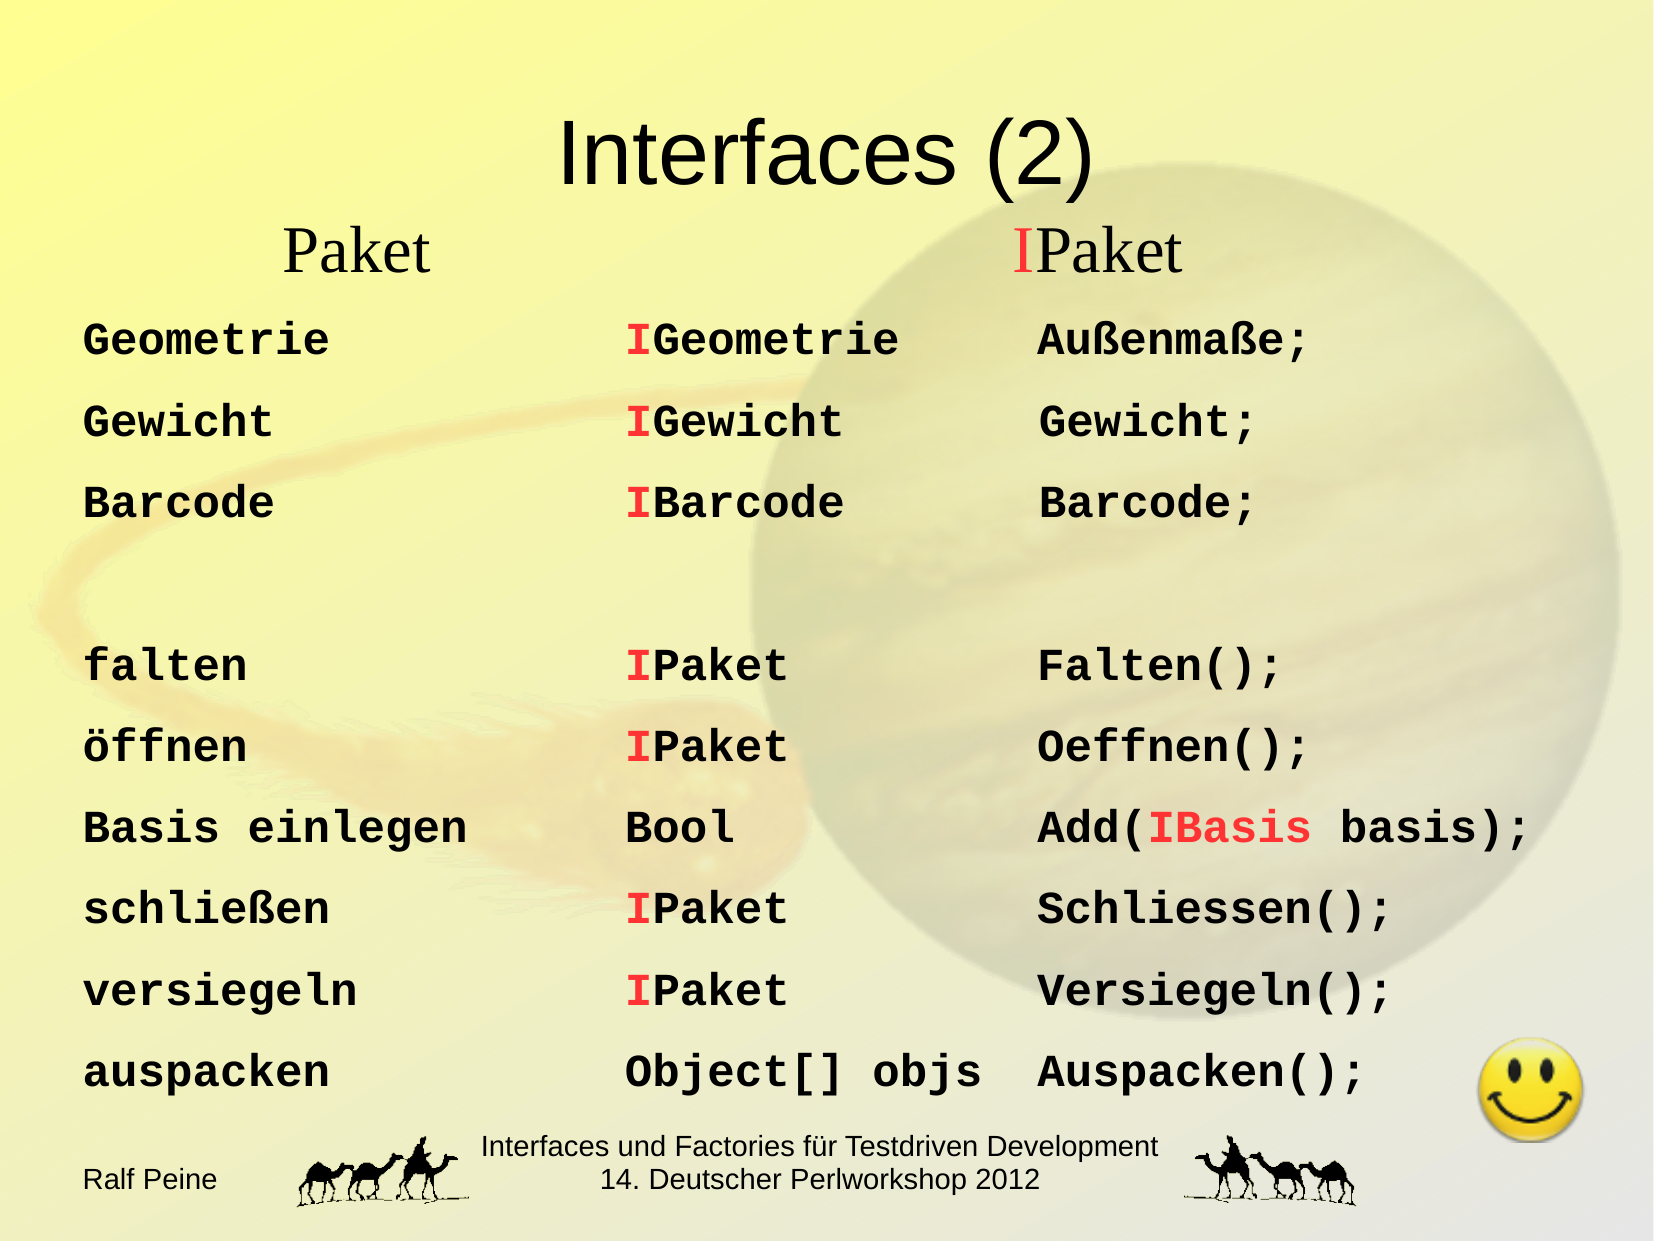

# Interfaces (2)
Paket
Geometrie
Gewicht
Barcode
falten
öffnen
Basis einlegen
schließen
versiegeln
auspacken
IPaket
IGeometrie Außenmaße;
IGewicht	 Gewicht;
IBarcode	 Barcode;
IPaket Falten();
IPaket Oeffnen();
Bool Add(IBasis basis);
IPaket Schliessen();
IPaket Versiegeln();
Object[] objs Auspacken();